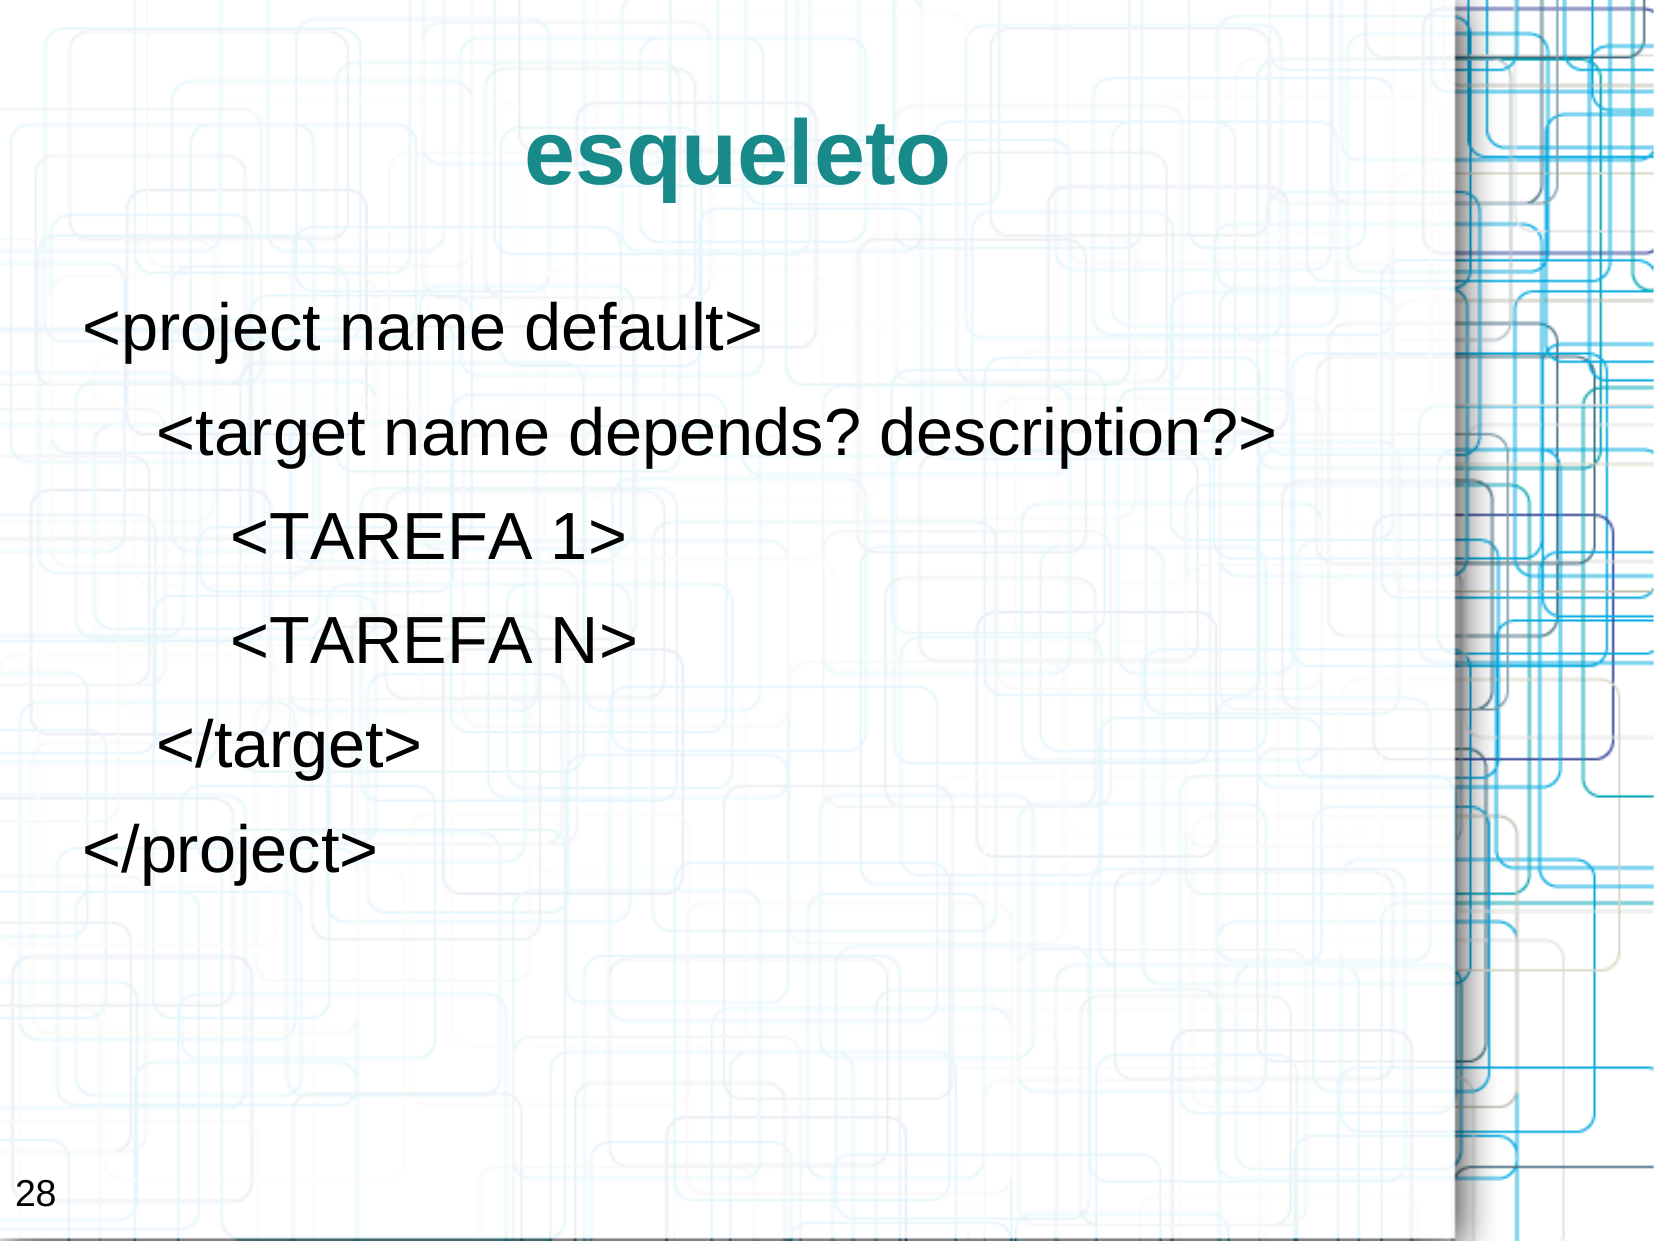

# esqueleto
<project name default>
 <target name depends? description?>
 <TAREFA 1>
 <TAREFA N>
 </target>
</project>